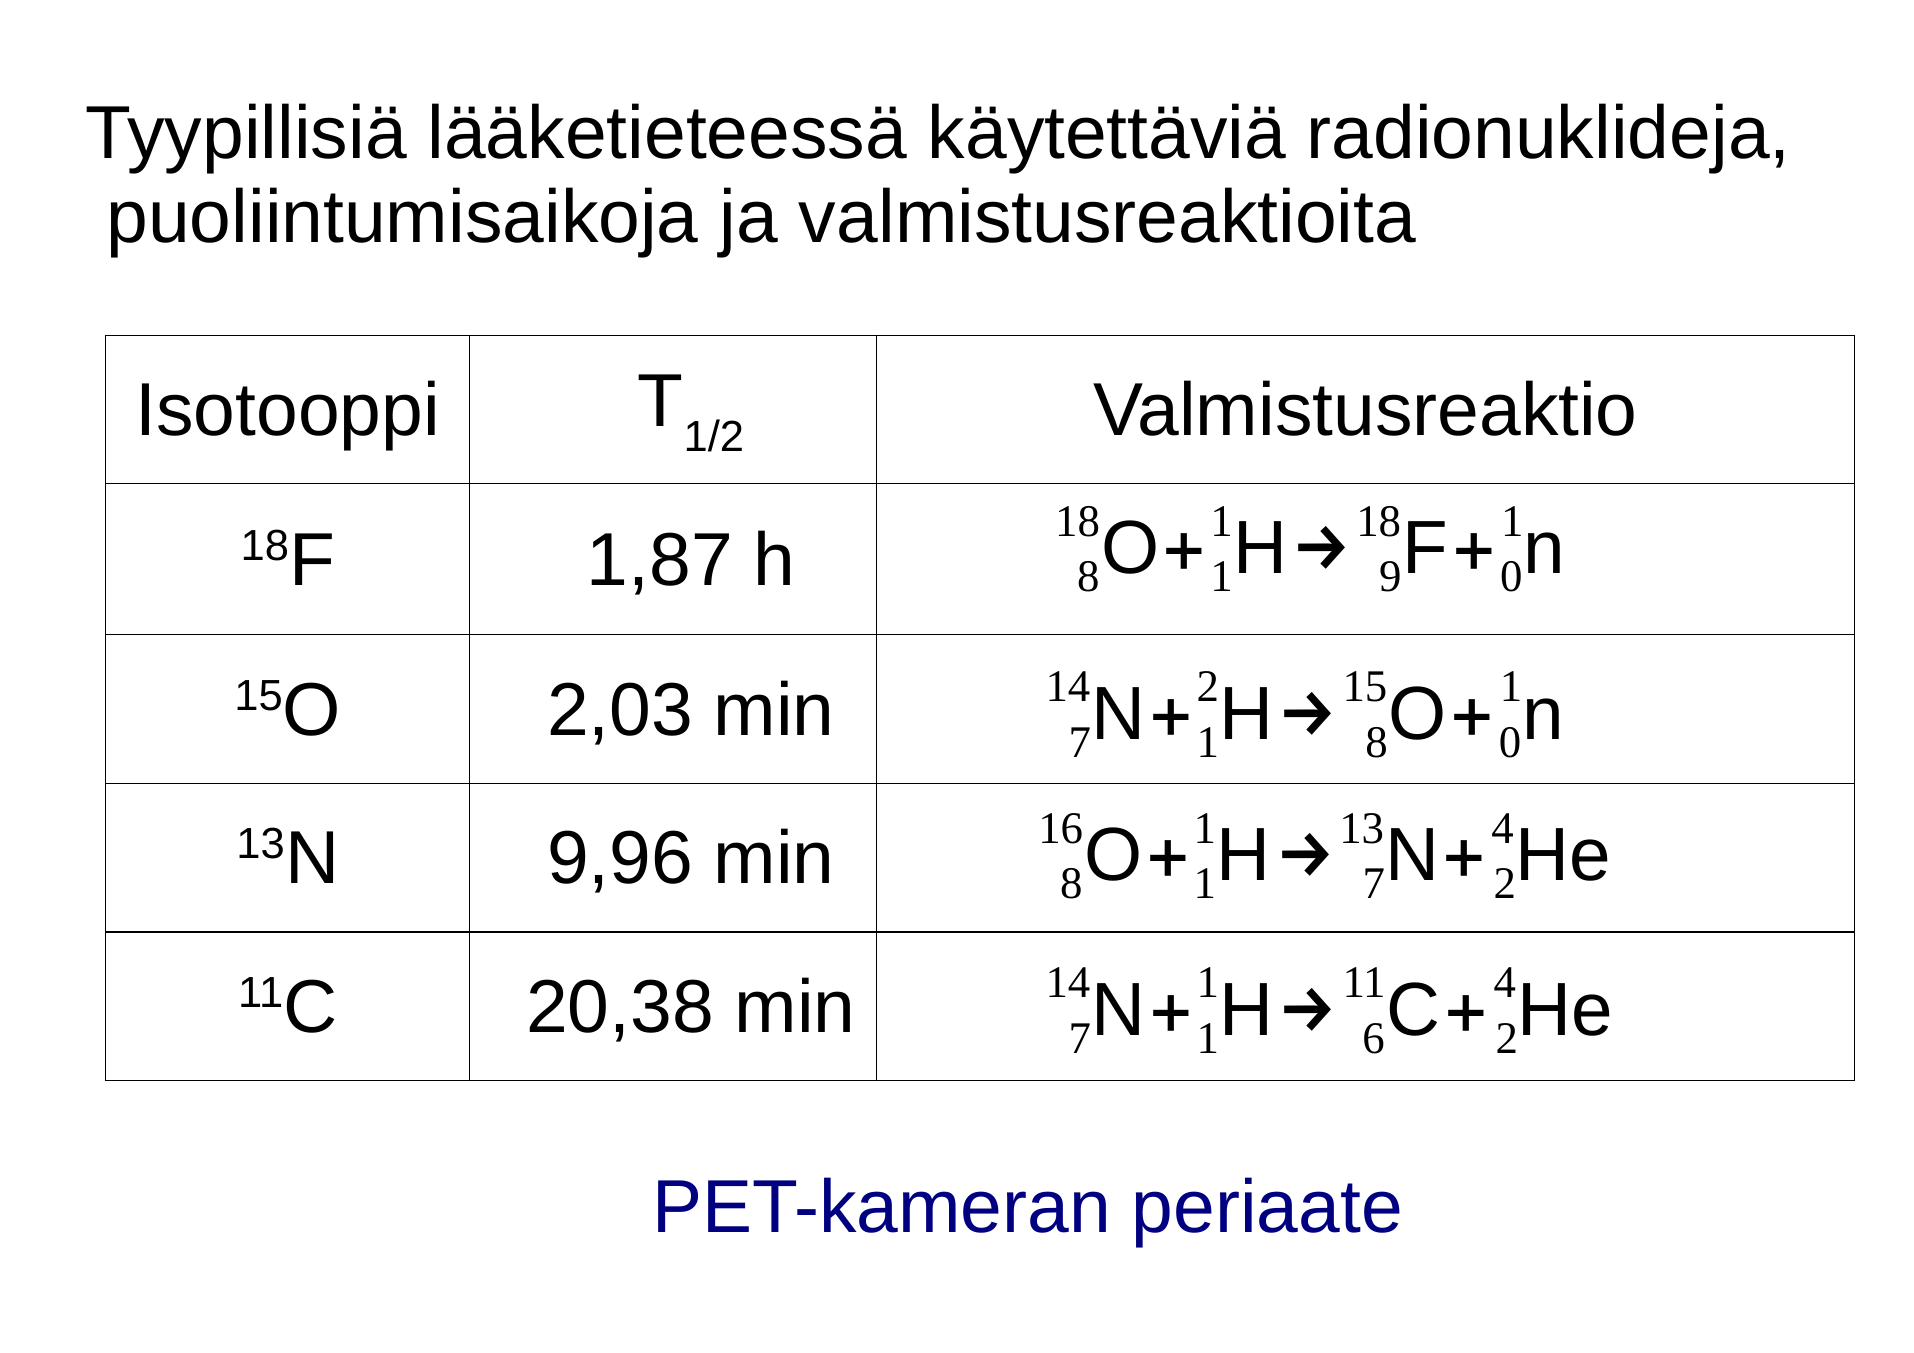

Tyypillisiä lääketieteessä käytettäviä radionuklideja,
 puoliintumisaikoja ja valmistusreaktioita
| Isotooppi | T1/2 | Valmistusreaktio |
| --- | --- | --- |
| 18F | 1,87 h | |
| 15O | 2,03 min | |
| 13N | 9,96 min | |
| 11C | 20,38 min | |
PET-kameran periaate